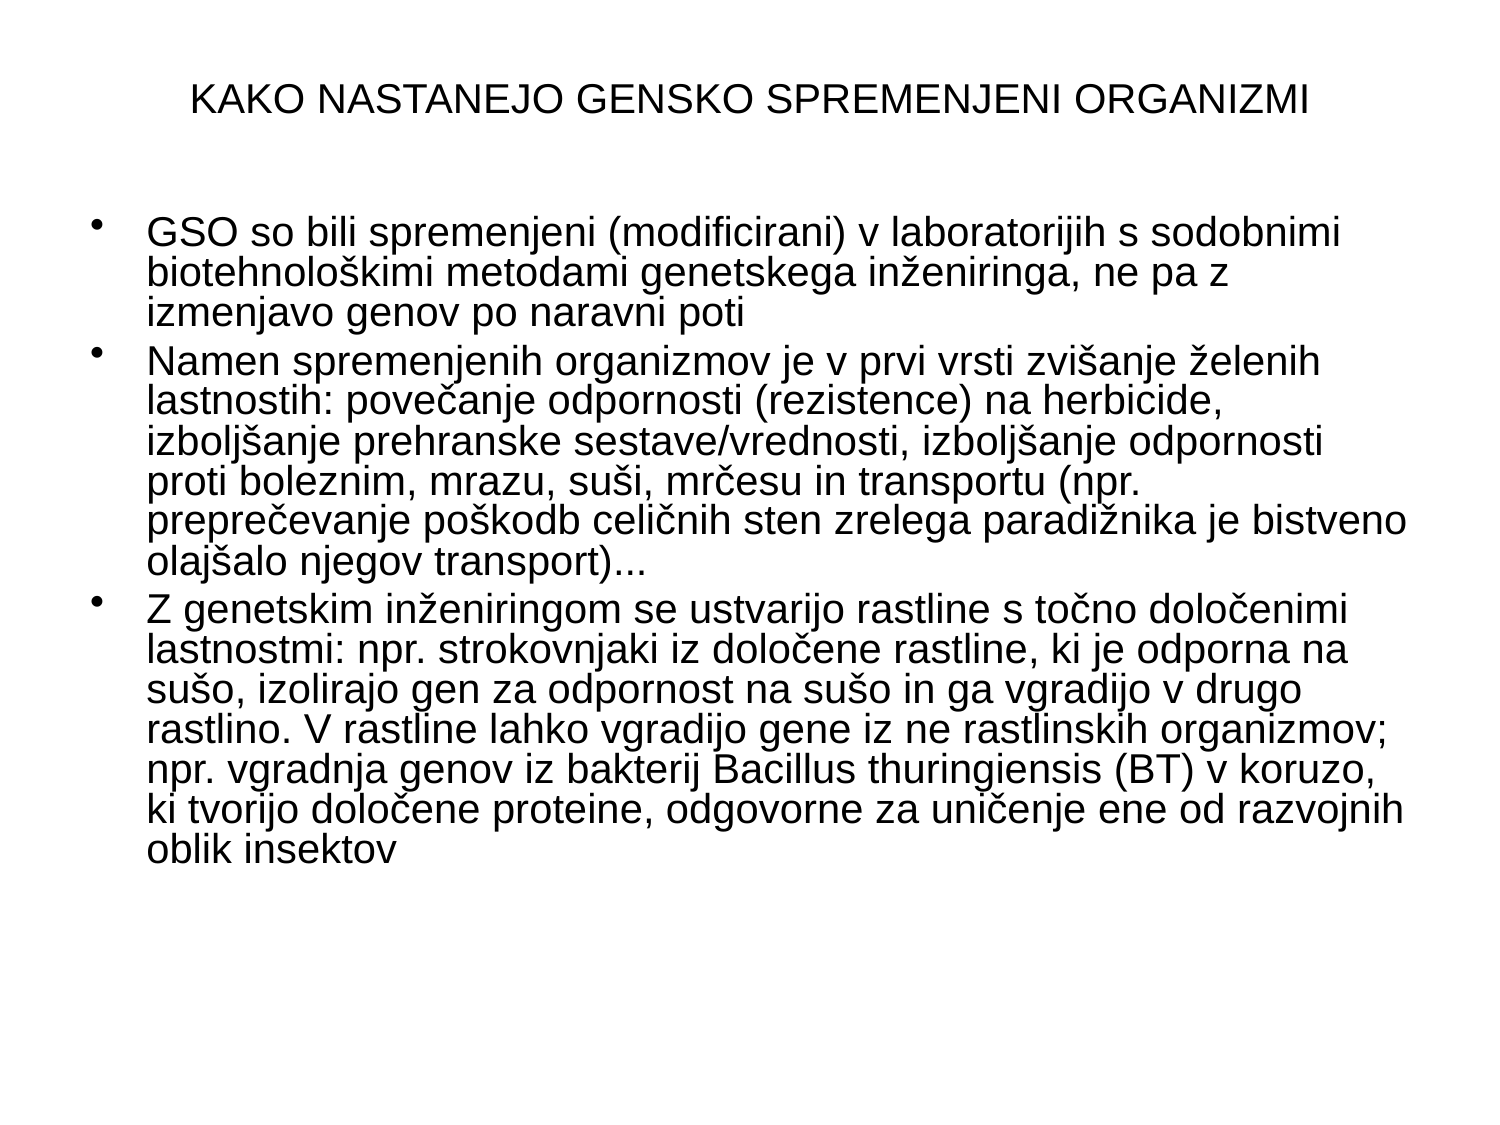

# KAKO NASTANEJO GENSKO SPREMENJENI ORGANIZMI
GSO so bili spremenjeni (modificirani) v laboratorijih s sodobnimi biotehnološkimi metodami genetskega inženiringa, ne pa z izmenjavo genov po naravni poti
Namen spremenjenih organizmov je v prvi vrsti zvišanje želenih lastnostih: povečanje odpornosti (rezistence) na herbicide, izboljšanje prehranske sestave/vrednosti, izboljšanje odpornosti proti boleznim, mrazu, suši, mrčesu in transportu (npr. preprečevanje poškodb celičnih sten zrelega paradižnika je bistveno olajšalo njegov transport)...
Z genetskim inženiringom se ustvarijo rastline s točno določenimi lastnostmi: npr. strokovnjaki iz določene rastline, ki je odporna na sušo, izolirajo gen za odpornost na sušo in ga vgradijo v drugo rastlino. V rastline lahko vgradijo gene iz ne rastlinskih organizmov; npr. vgradnja genov iz bakterij Bacillus thuringiensis (BT) v koruzo, ki tvorijo določene proteine, odgovorne za uničenje ene od razvojnih oblik insektov